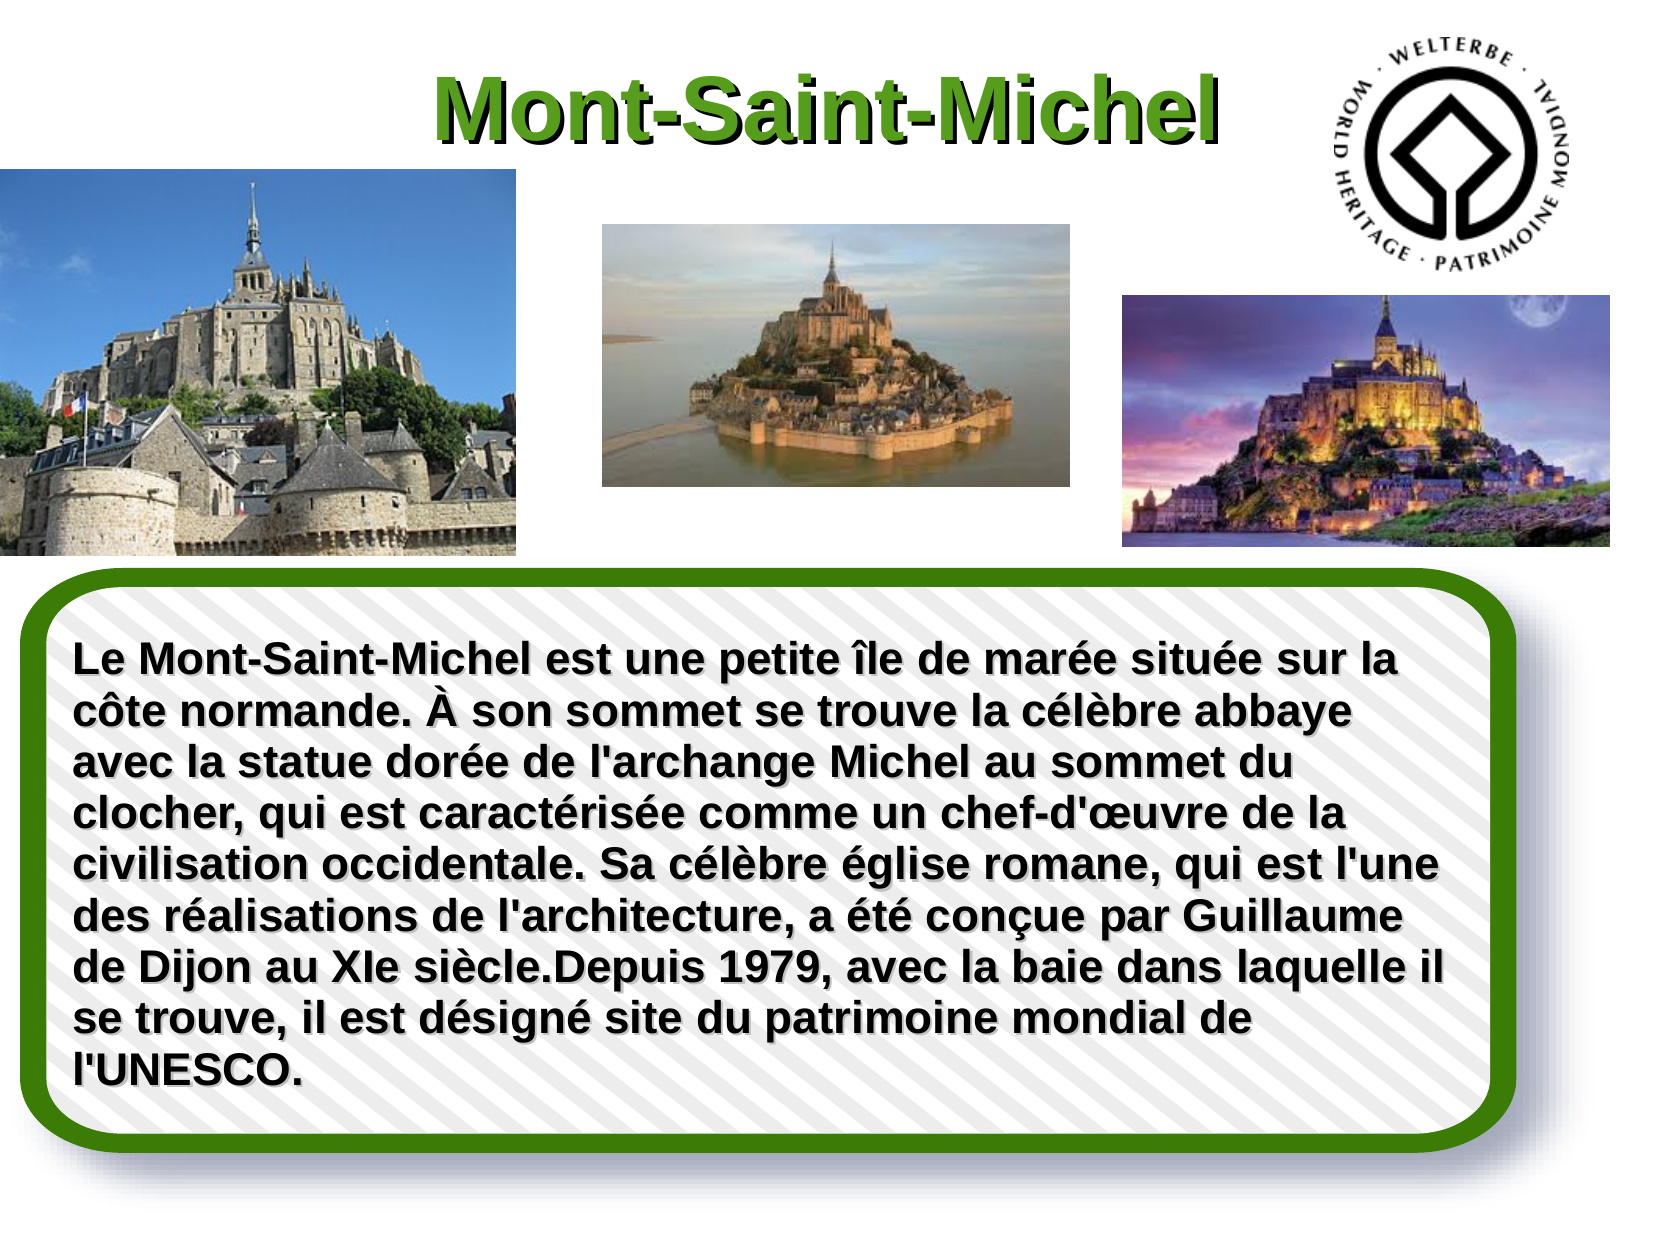

# Mont-Saint-Michel
Le Mont-Saint-Michel est une petite île de marée située sur la côte normande. À son sommet se trouve la célèbre abbaye avec la statue dorée de l'archange Michel au sommet du clocher, qui est caractérisée comme un chef-d'œuvre de la civilisation occidentale. Sa célèbre église romane, qui est l'une des réalisations de l'architecture, a été conçue par Guillaume de Dijon au XIe siècle.Depuis 1979, avec la baie dans laquelle il se trouve, il est désigné site du patrimoine mondial de l'UNESCO.